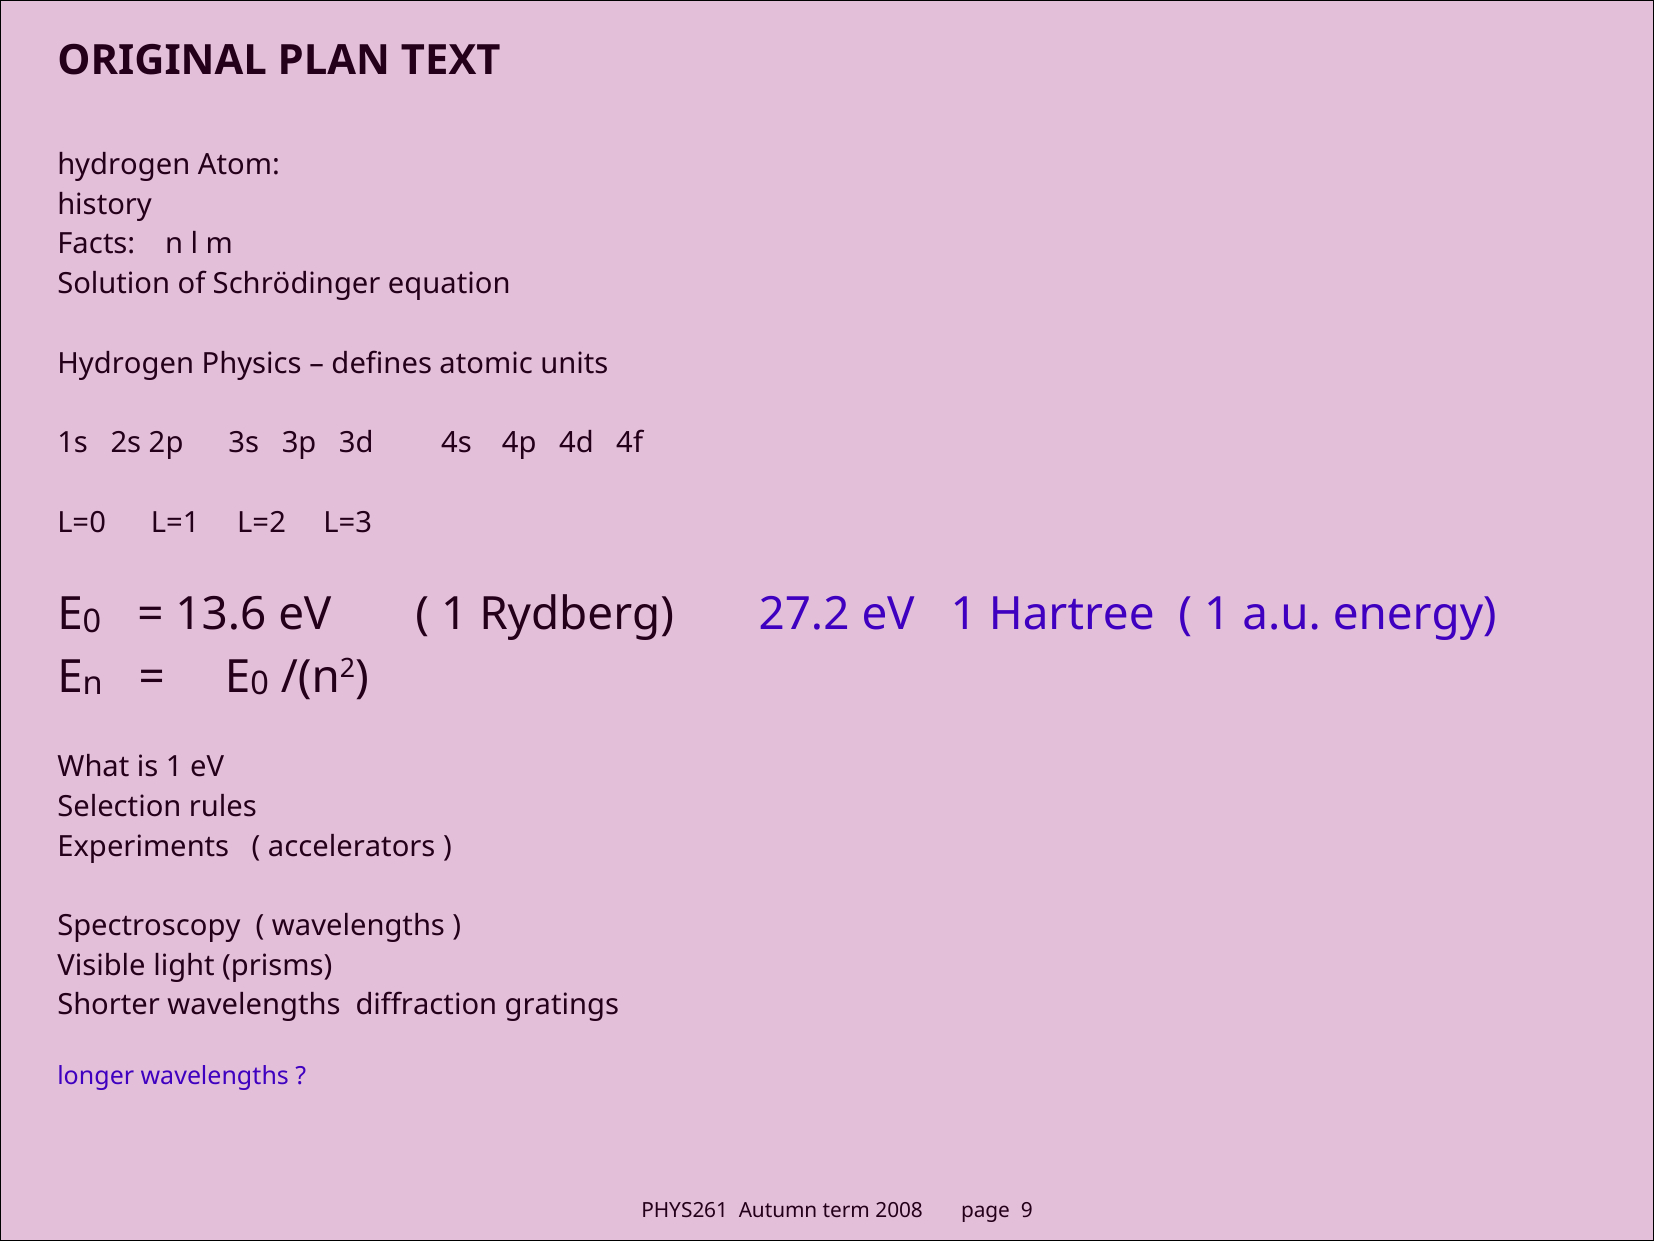

ORIGINAL PLAN TEXT
hydrogen Atom:
history
Facts: n l m
Solution of Schrödinger equation
Hydrogen Physics – defines atomic units
1s 2s 2p 3s 3p 3d 4s 4p 4d 4f
L=0 L=1 L=2 L=3
E0 = 13.6 eV ( 1 Rydberg) 27.2 eV 1 Hartree ( 1 a.u. energy)
En = E0 /(n2)
What is 1 eV
Selection rules
Experiments ( accelerators )
Spectroscopy ( wavelengths )
Visible light (prisms)
Shorter wavelengths diffraction gratings
longer wavelengths ?